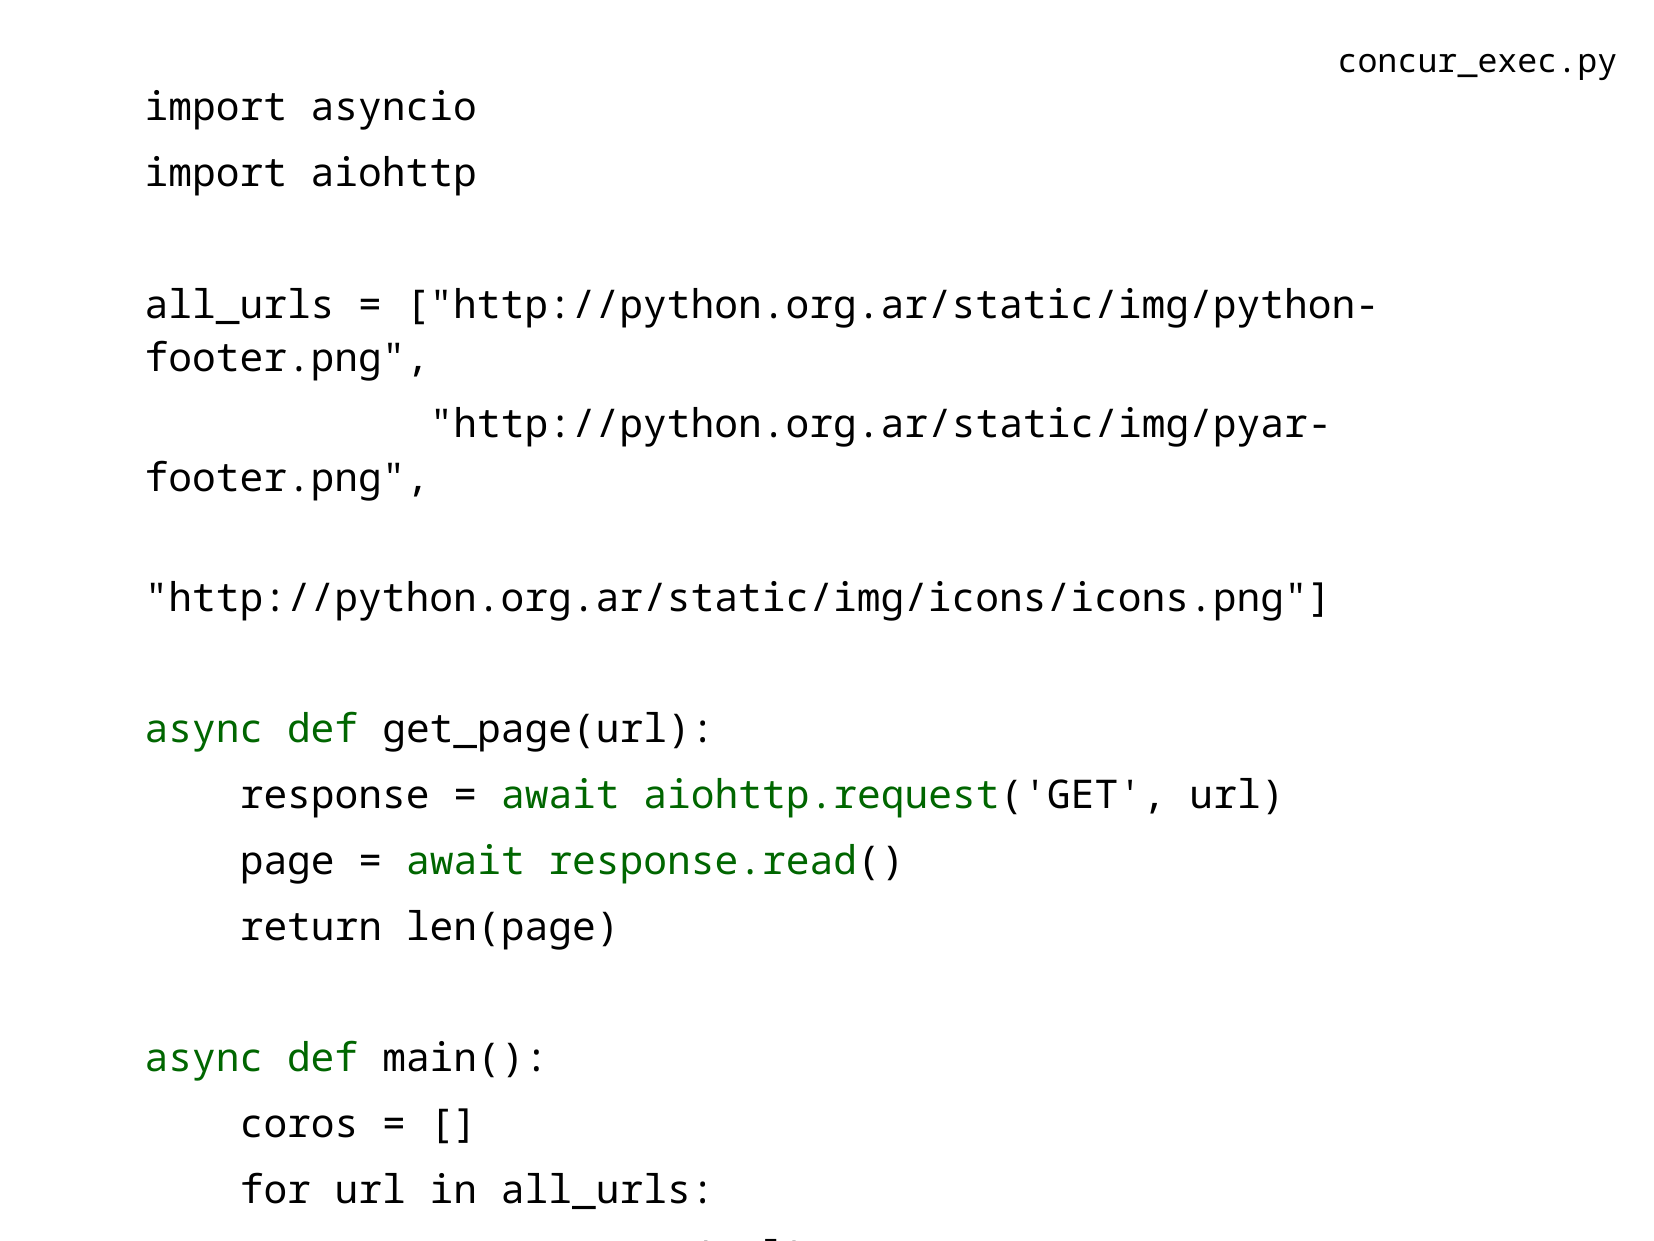

concur_exec.py
import asyncio
import aiohttp
all_urls = ["http://python.org.ar/static/img/python-footer.png",
 "http://python.org.ar/static/img/pyar-footer.png",
 "http://python.org.ar/static/img/icons/icons.png"]
async def get_page(url):
 response = await aiohttp.request('GET', url)
 page = await response.read()
 return len(page)
async def main():
 coros = []
 for url in all_urls:
 coro = get_page(url)
 coros.append(coro)
 results = await asyncio.gather(*coros)
 print("Results", results)
loop = asyncio.get_event_loop()
loop.run_until_complete(main())